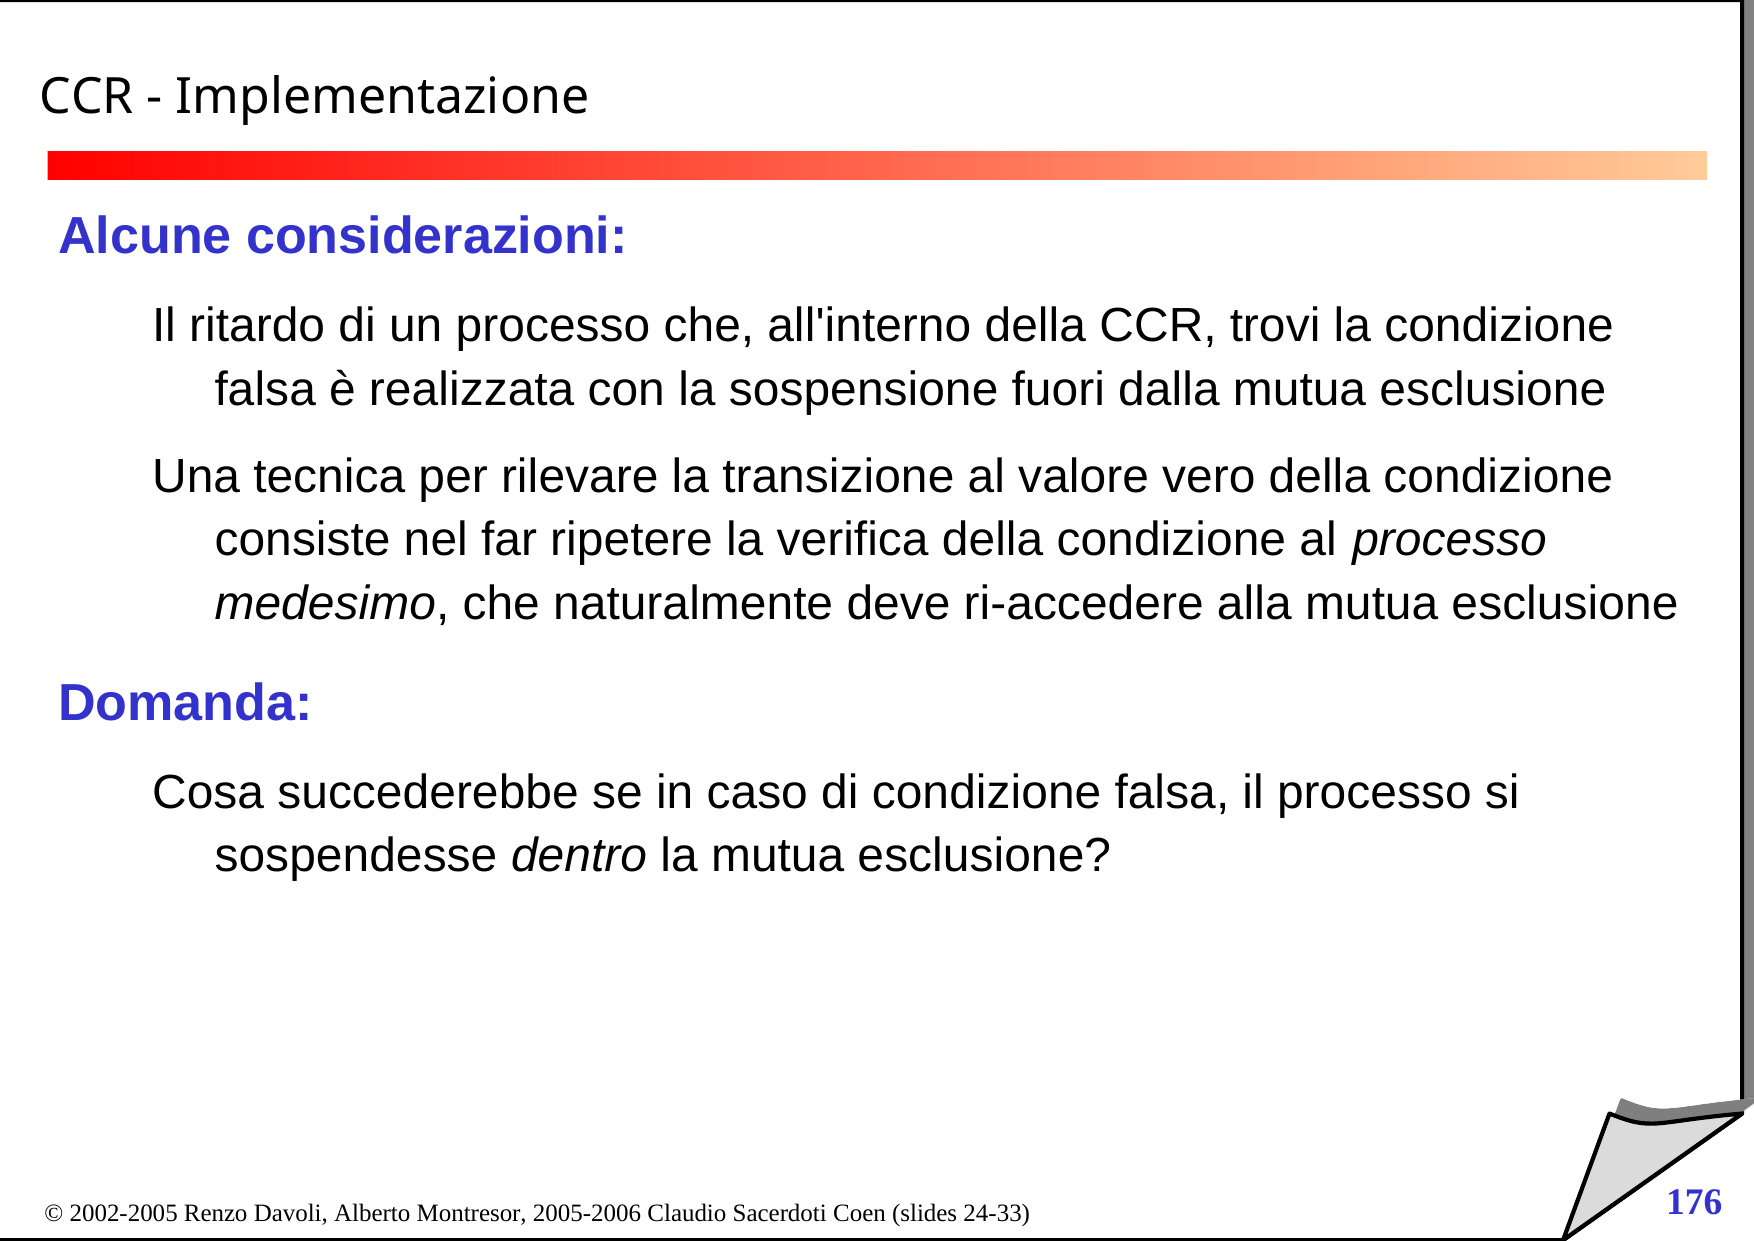

# CCR - Implementazione
Alcune considerazioni:
Il ritardo di un processo che, all'interno della CCR, trovi la condizione falsa è realizzata con la sospensione fuori dalla mutua esclusione
Una tecnica per rilevare la transizione al valore vero della condizione consiste nel far ripetere la verifica della condizione al processo medesimo, che naturalmente deve ri-accedere alla mutua esclusione
Domanda:
Cosa succederebbe se in caso di condizione falsa, il processo si sospendesse dentro la mutua esclusione?